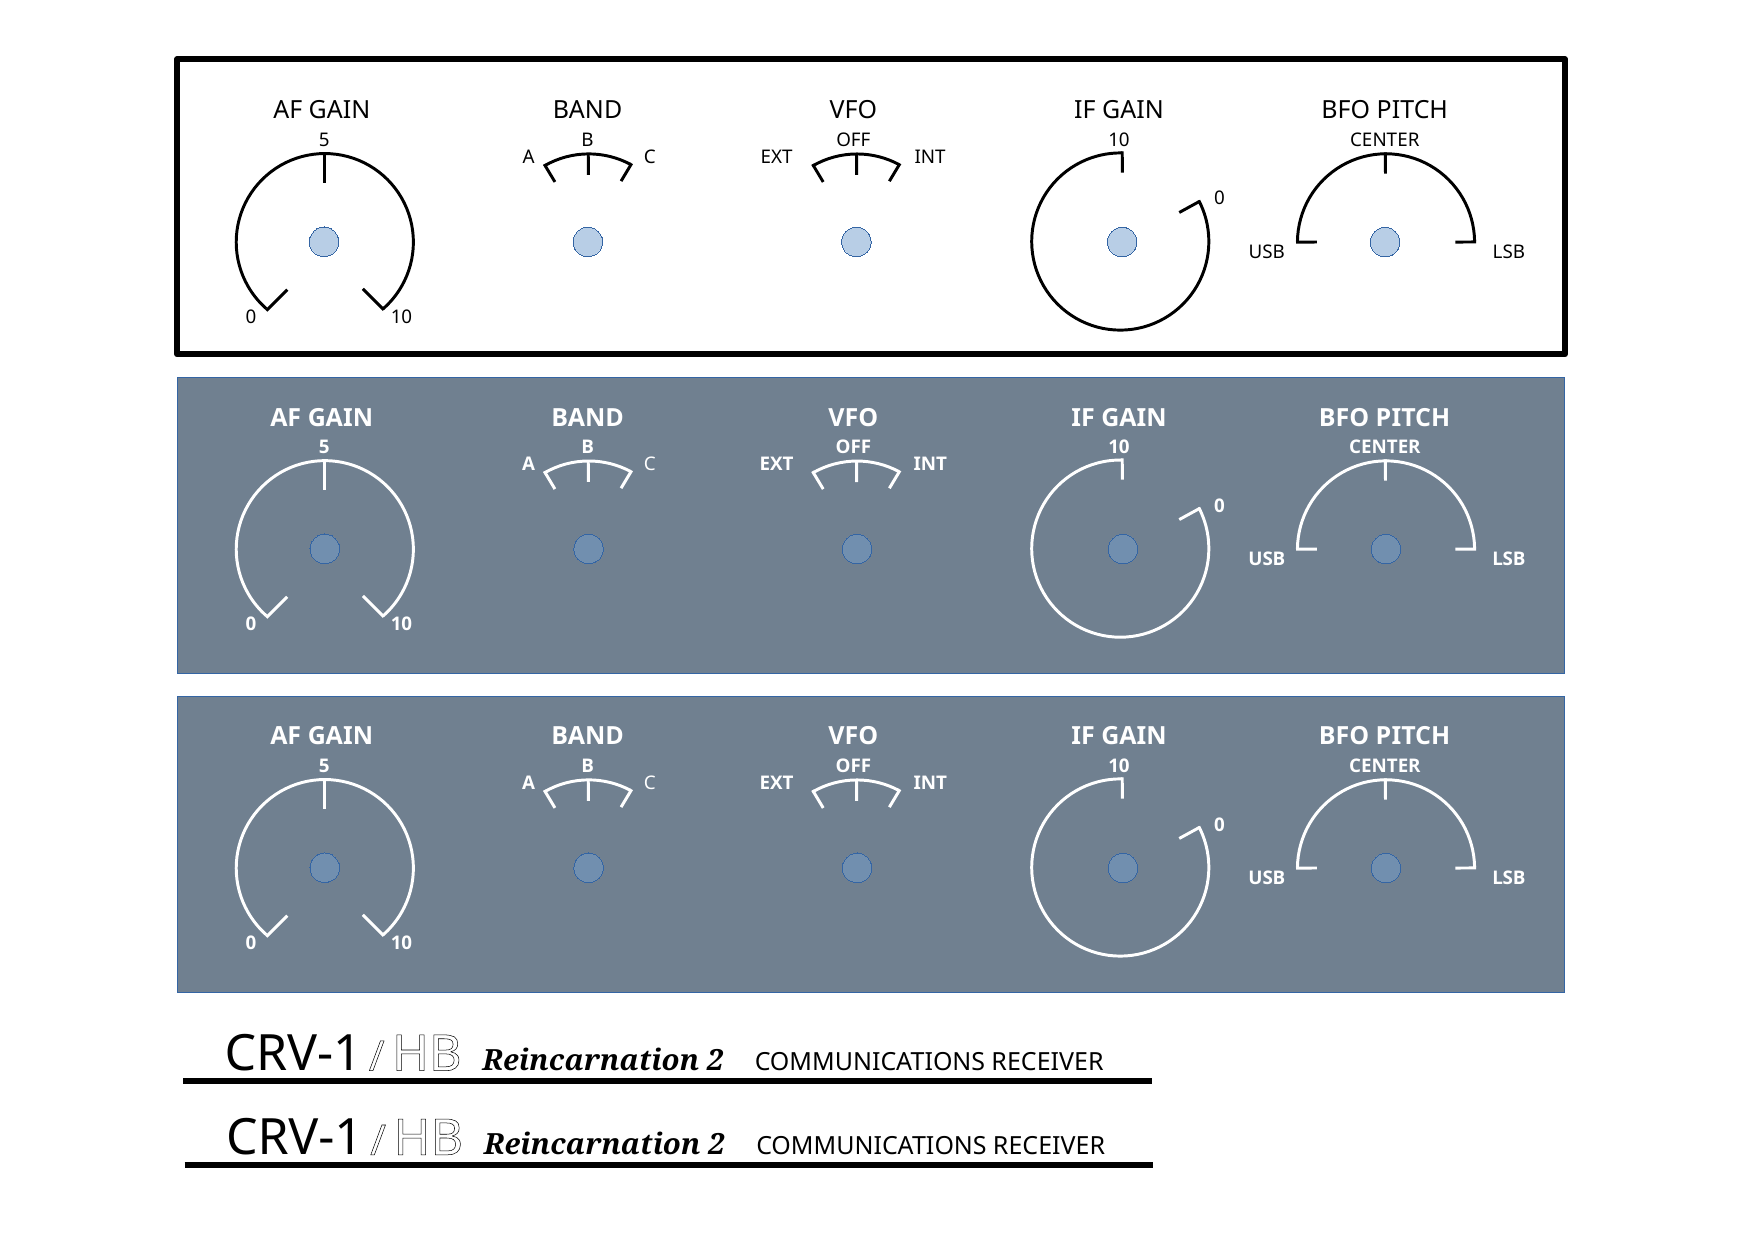

AF GAIN
BAND
VFO
IF GAIN
BFO PITCH
 5
B
OFF
10
CENTER
A
C
EXT
INT
0
USB
LSB
0
10
AF GAIN
BAND
VFO
IF GAIN
BFO PITCH
 5
B
OFF
10
CENTER
A
C
EXT
INT
0
AF GAIN
BAND
VFO
IF GAIN
BFO PITCH
 5
B
OFF
10
USB
CENTER
LSB
A
C
EXT
INT
0
0
10
AF GAIN
BAND
VFO
IF GAIN
BFO PITCH
 5
B
OFF
10
CENTER
A
C
EXT
INT
0
AF GAIN
BAND
VFO
IF GAIN
BFO PITCH
 5
B
OFF
10
USB
CENTER
LSB
A
C
EXT
INT
0
0
10
CRV-1 / HB Reincarnation 2 COMMUNICATIONS RECEIVER
CRV-1 / HB Reincarnation 2 COMMUNICATIONS RECEIVER